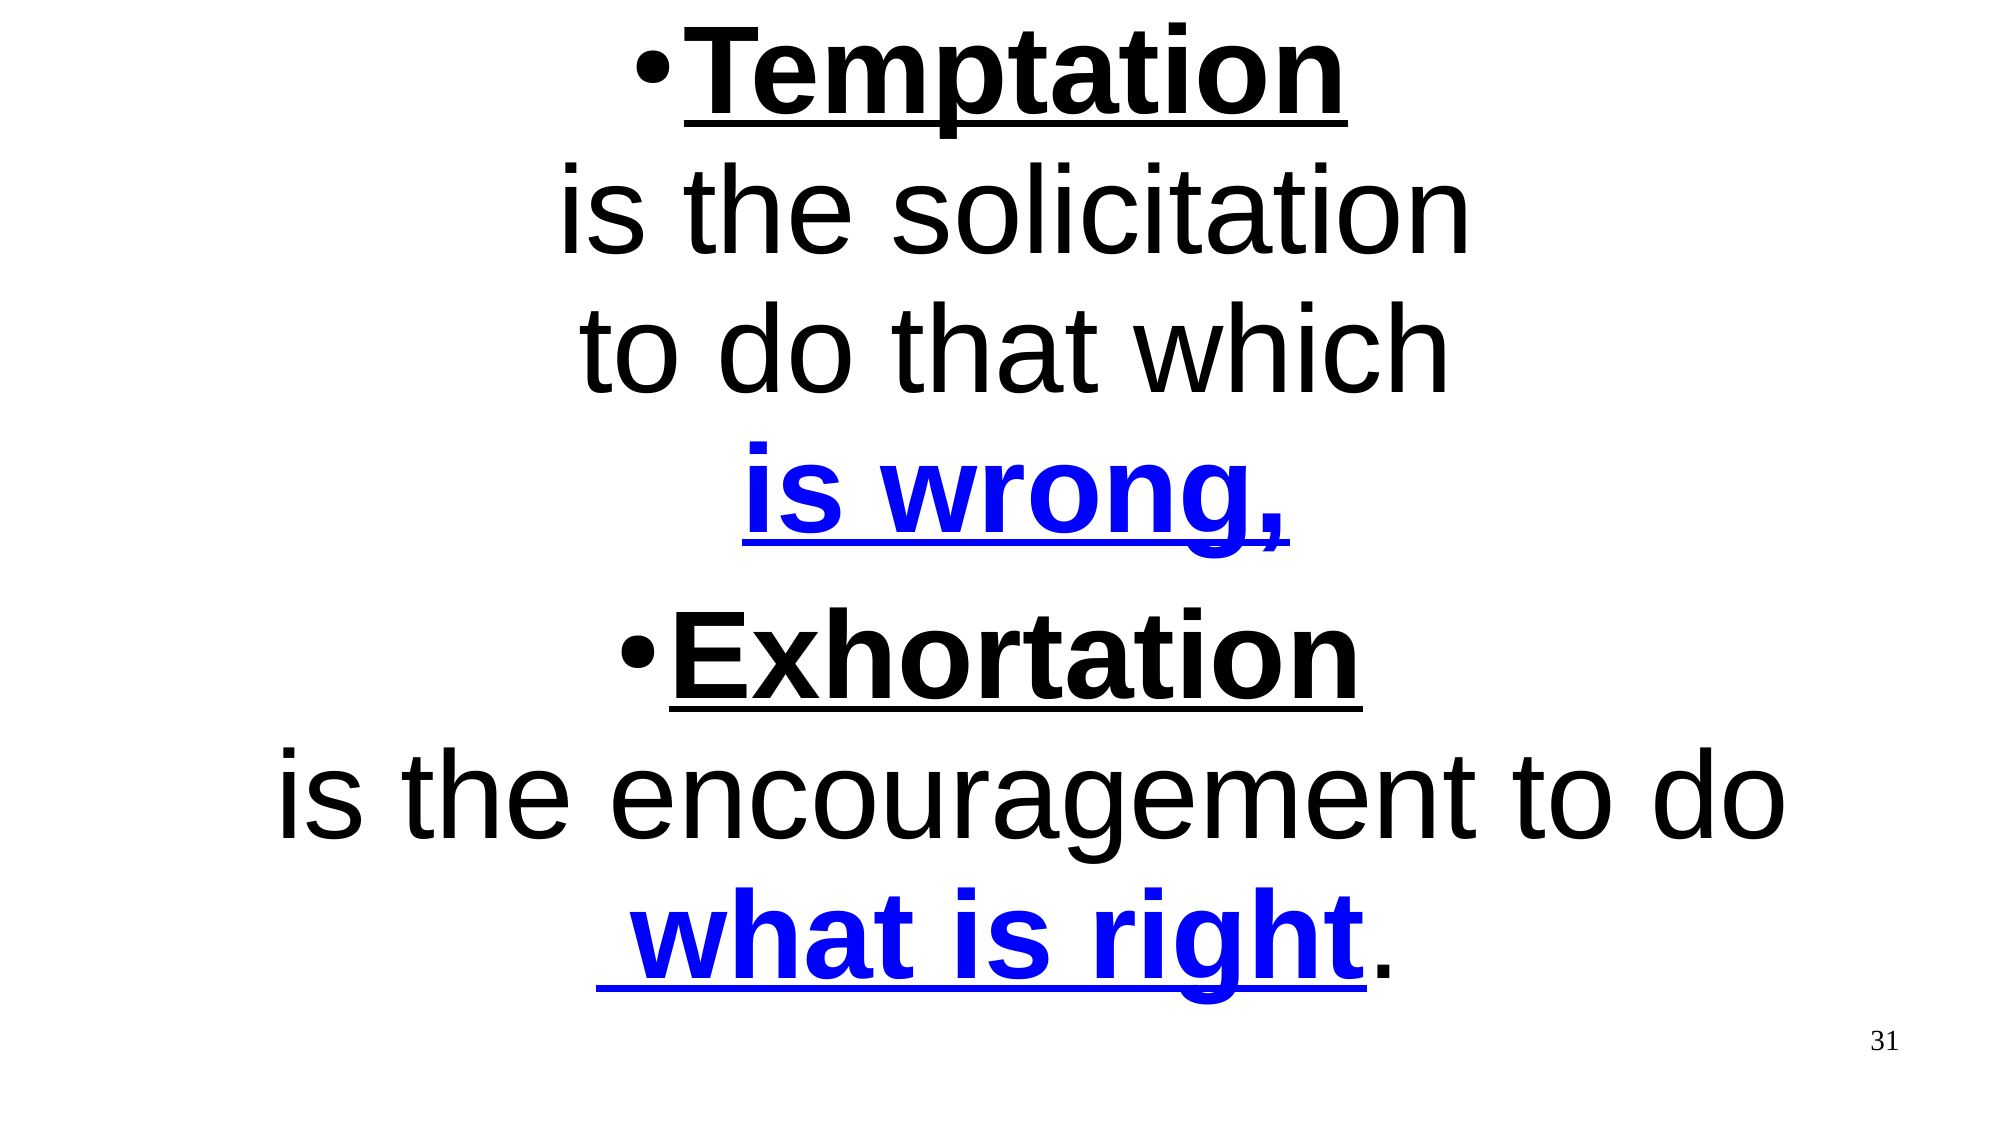

# Temptation is the solicitation to do that which is wrong,
Exhortation
is the encouragement to do
 what is right.
31